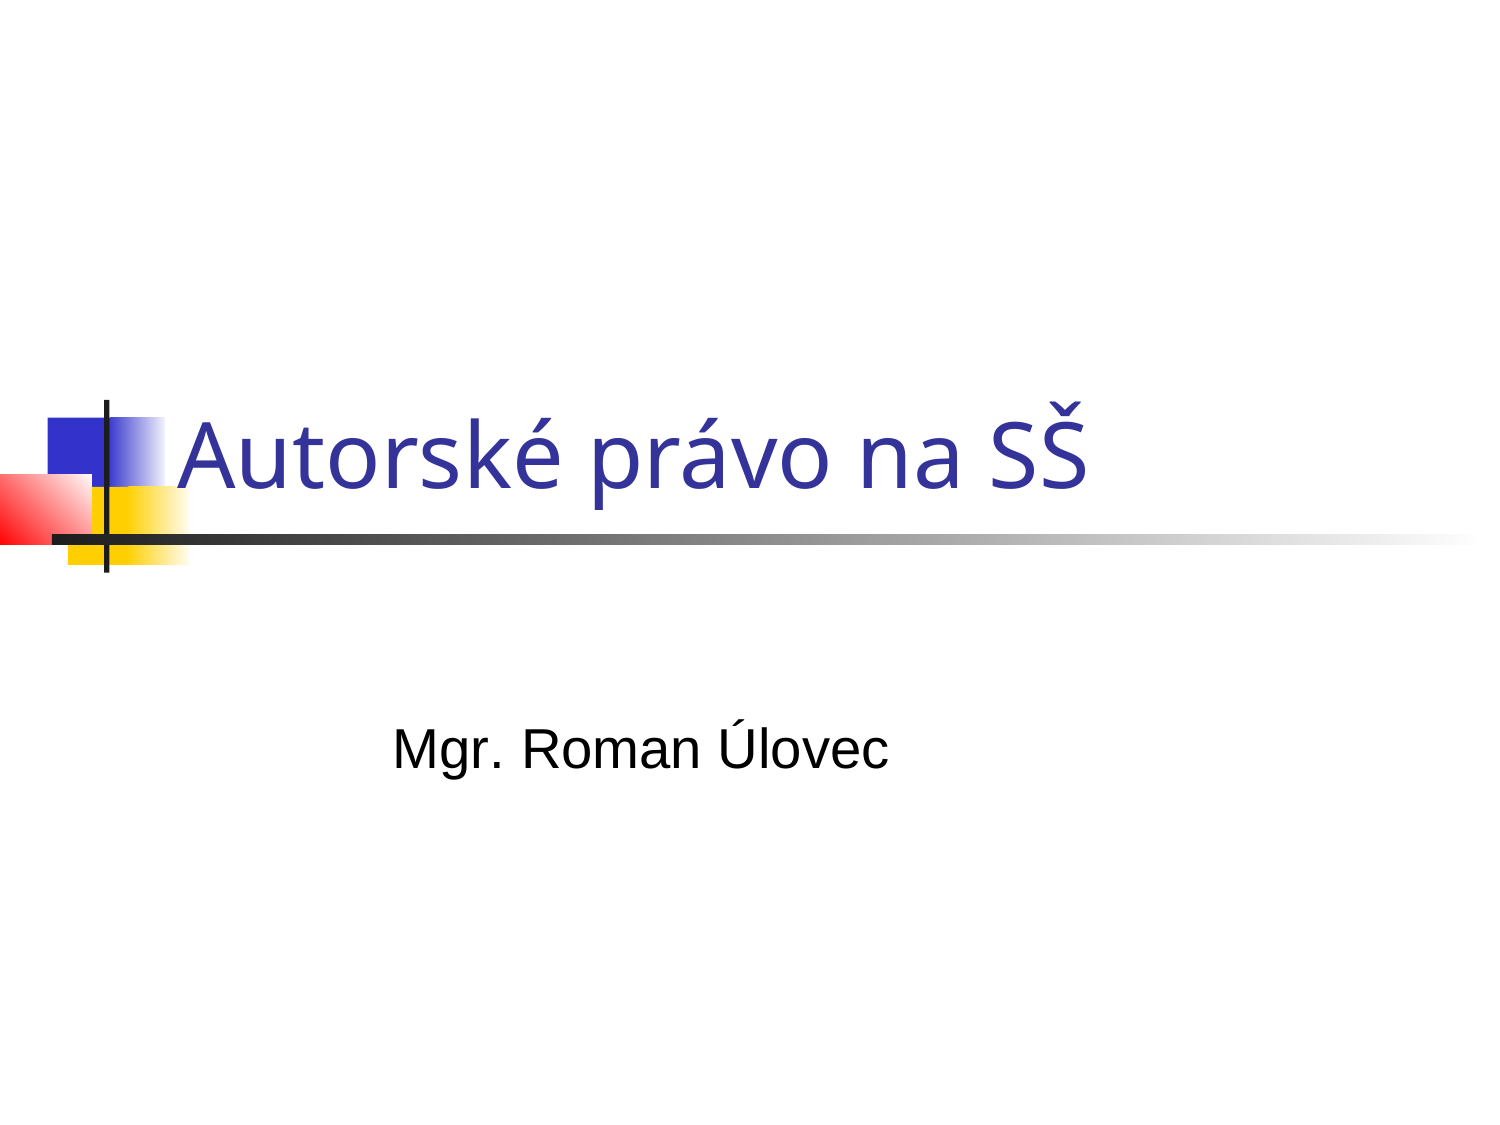

# Autorské právo na SŠ
Mgr. Roman Úlovec